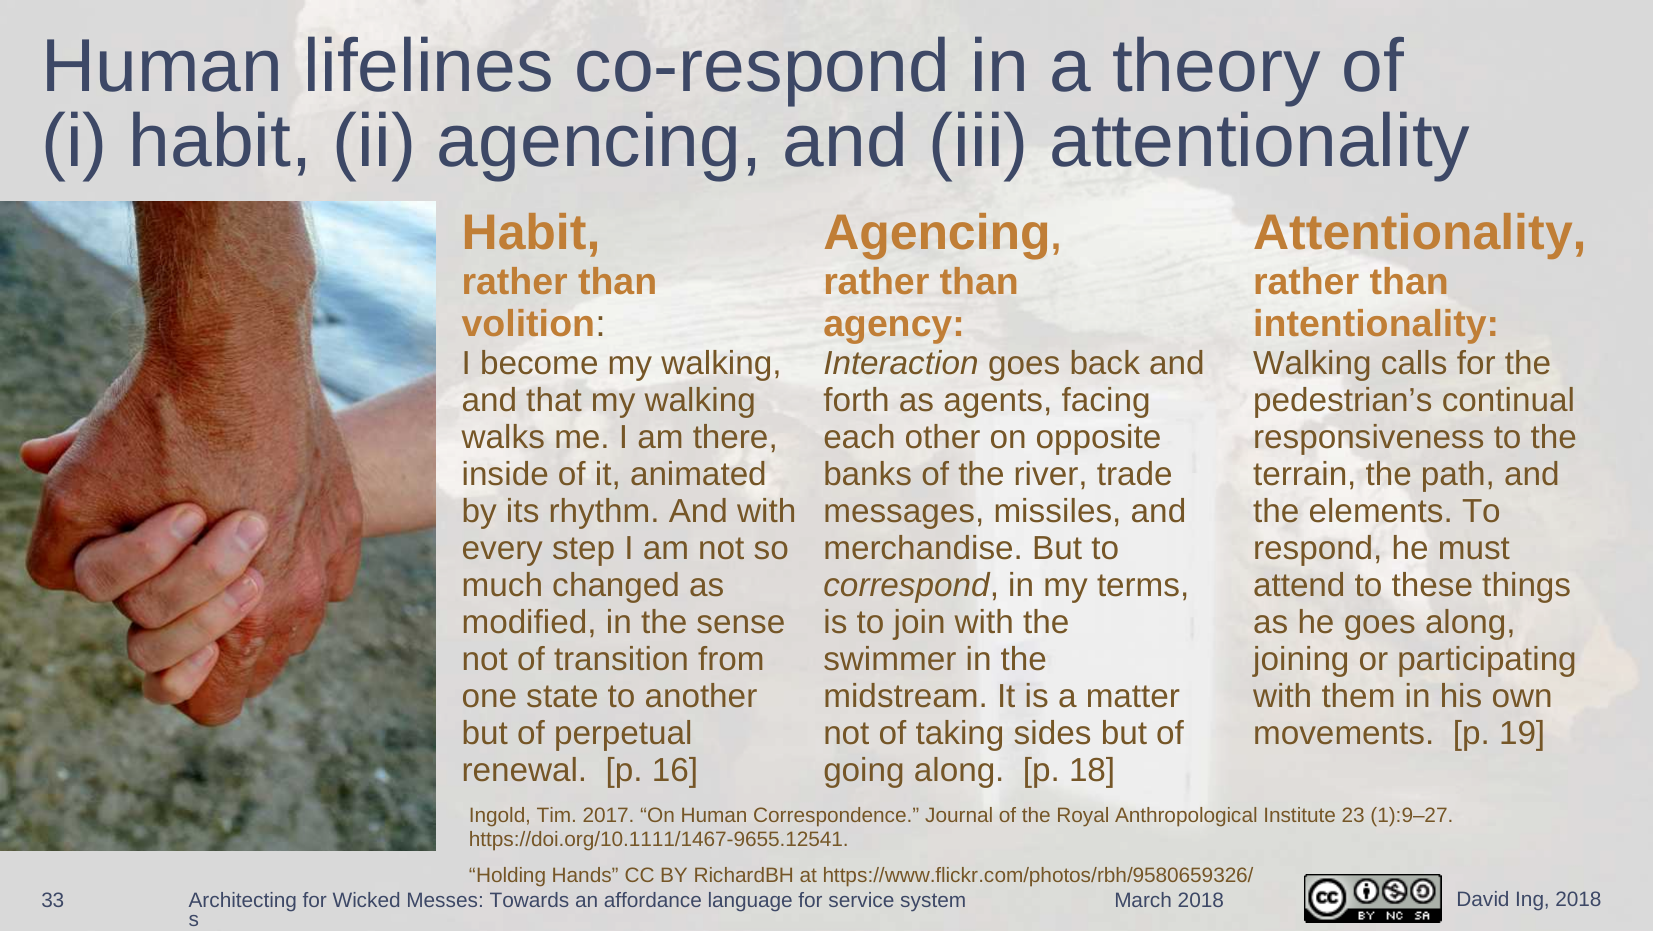

# Human lifelines co-respond in a theory of (i) habit, (ii) agencing, and (iii) attentionality
Habit,
rather than
volition:
I become my walking, and that my walking walks me. I am there, inside of it, animated by its rhythm. And with every step I am not so much changed as modified, in the sense not of transition from one state to another but of perpetual renewal. [p. 16]
Agencing,
rather than
agency:
Interaction goes back and forth as agents, facing each other on opposite banks of the river, trade messages, missiles, and merchandise. But to correspond, in my terms, is to join with the swimmer in the midstream. It is a matter not of taking sides but of going along. [p. 18]
Attentionality,
rather than intentionality:
Walking calls for the pedestrian’s continual
responsiveness to the terrain, the path, and the elements. To respond, he must attend to these things as he goes along, joining or participating with them in his own movements. [p. 19]
Ingold, Tim. 2017. “On Human Correspondence.” Journal of the Royal Anthropological Institute 23 (1):9–27. https://doi.org/10.1111/1467-9655.12541.
“Holding Hands” CC BY RichardBH at https://www.flickr.com/photos/rbh/9580659326/
Architecting for Wicked Messes: Towards an affordance language for service systems
March 2018
33